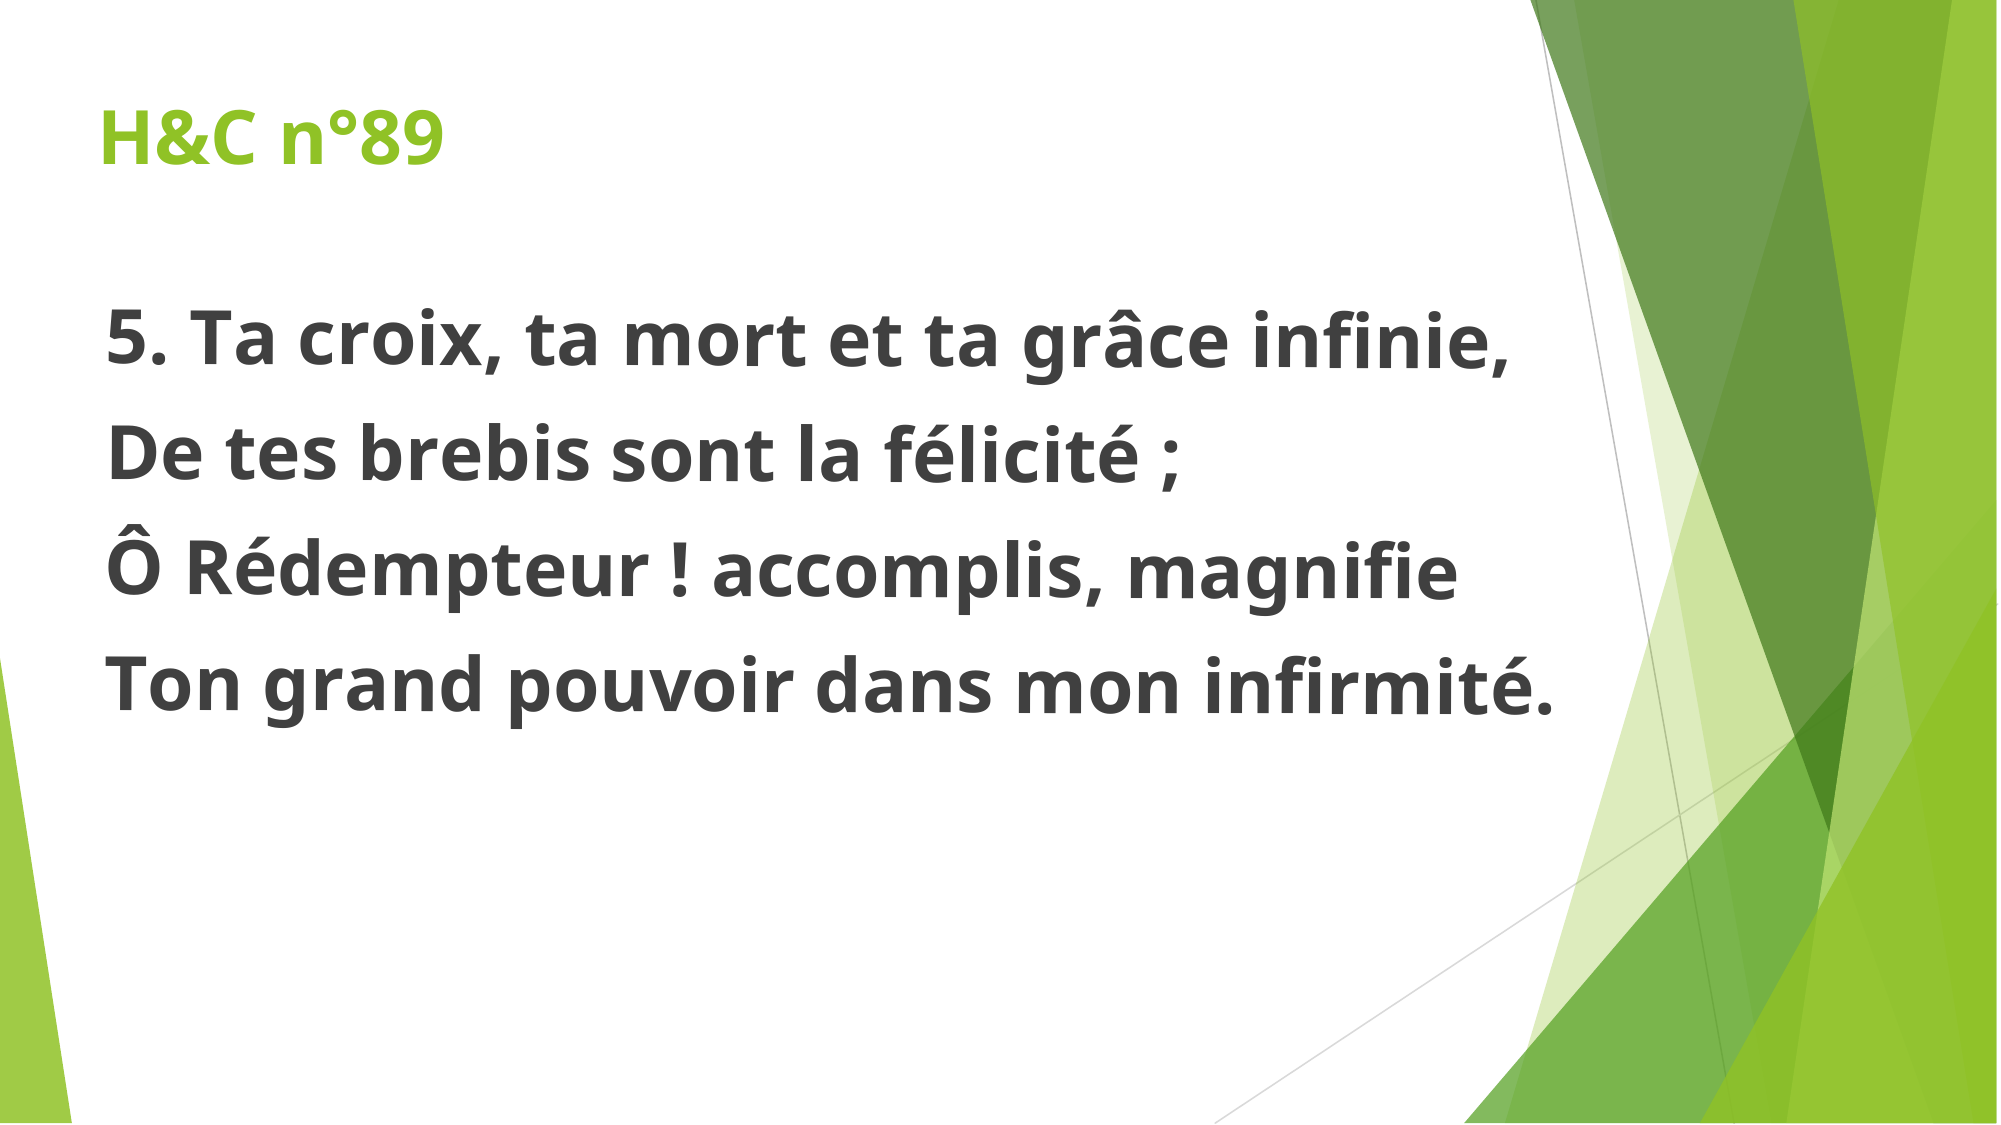

H&C n°89
5. Ta croix, ta mort et ta grâce infinie,
De tes brebis sont la félicité ;
Ô Rédempteur ! accomplis, magnifie
Ton grand pouvoir dans mon infirmité.